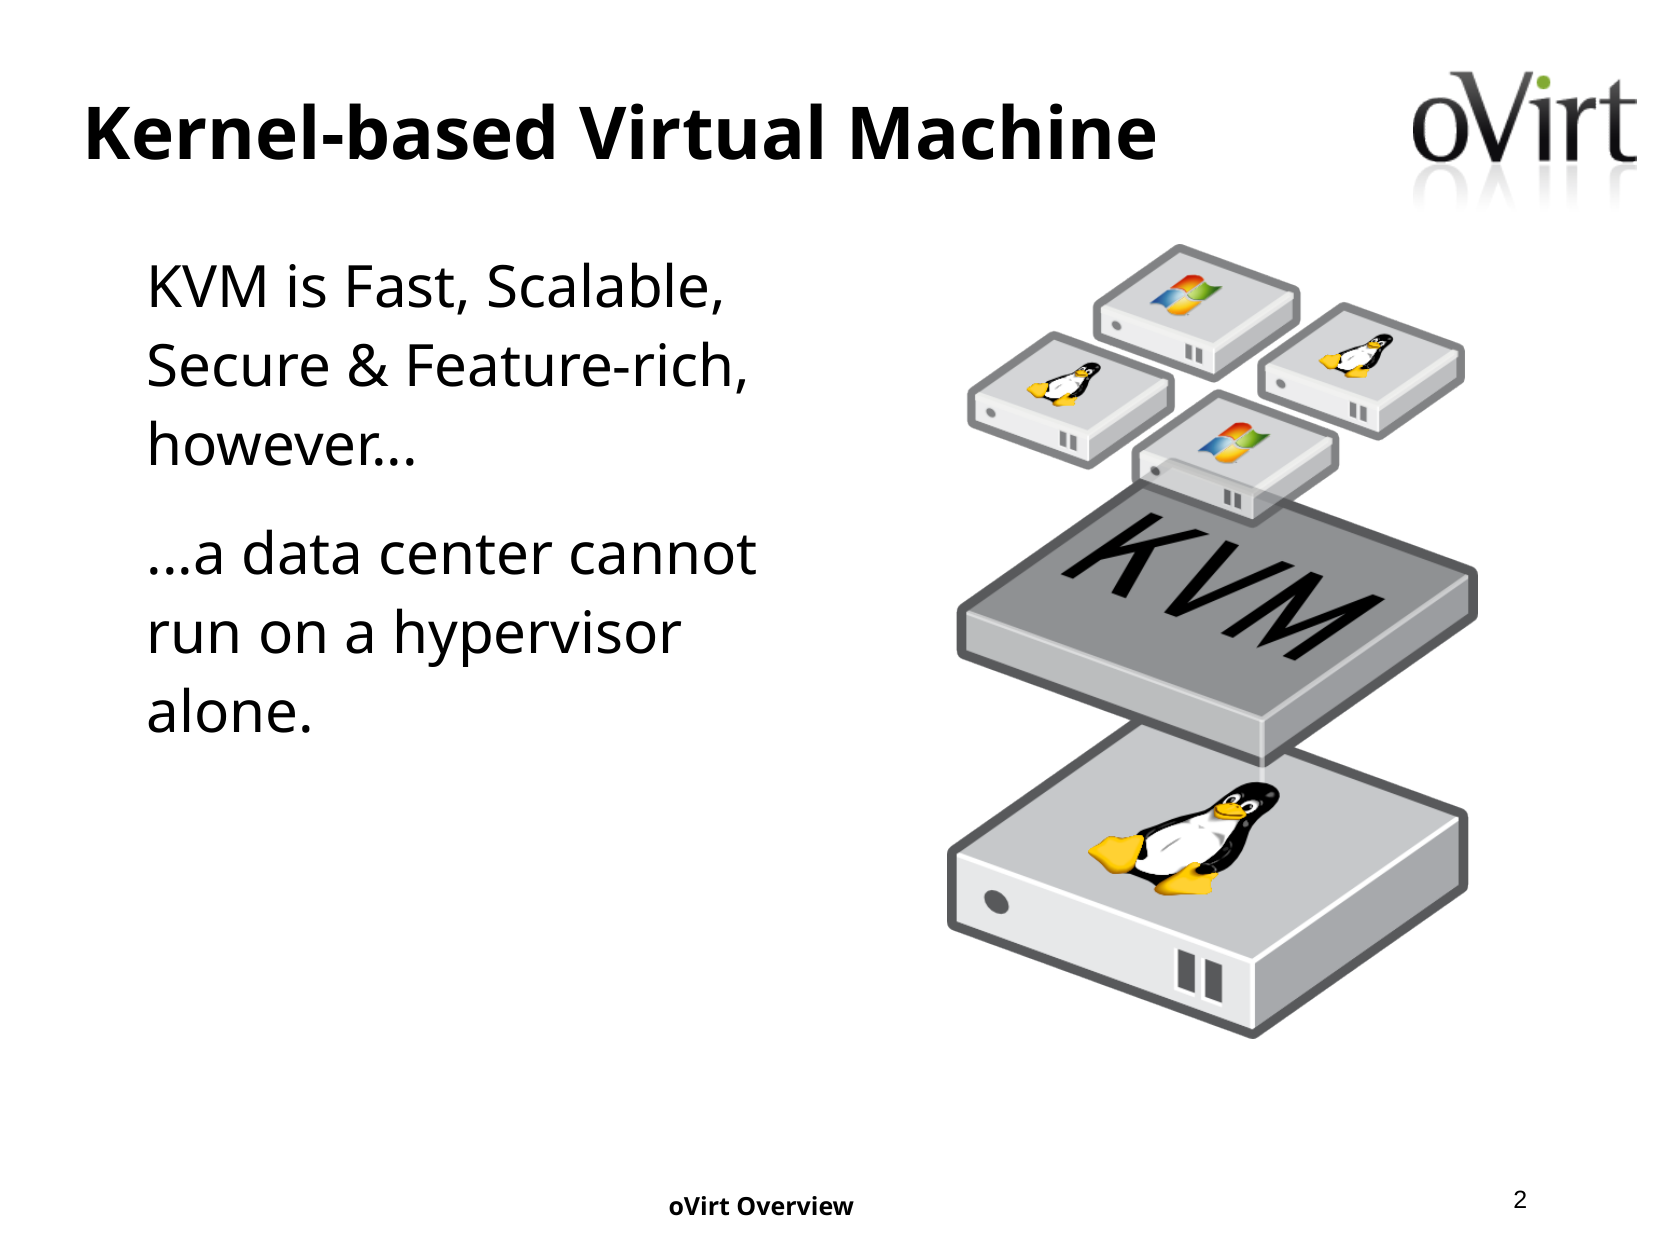

# Kernel-based Virtual Machine
KVM is Fast, Scalable, Secure & Feature-rich, however...
...a data center cannot run on a hypervisor alone.